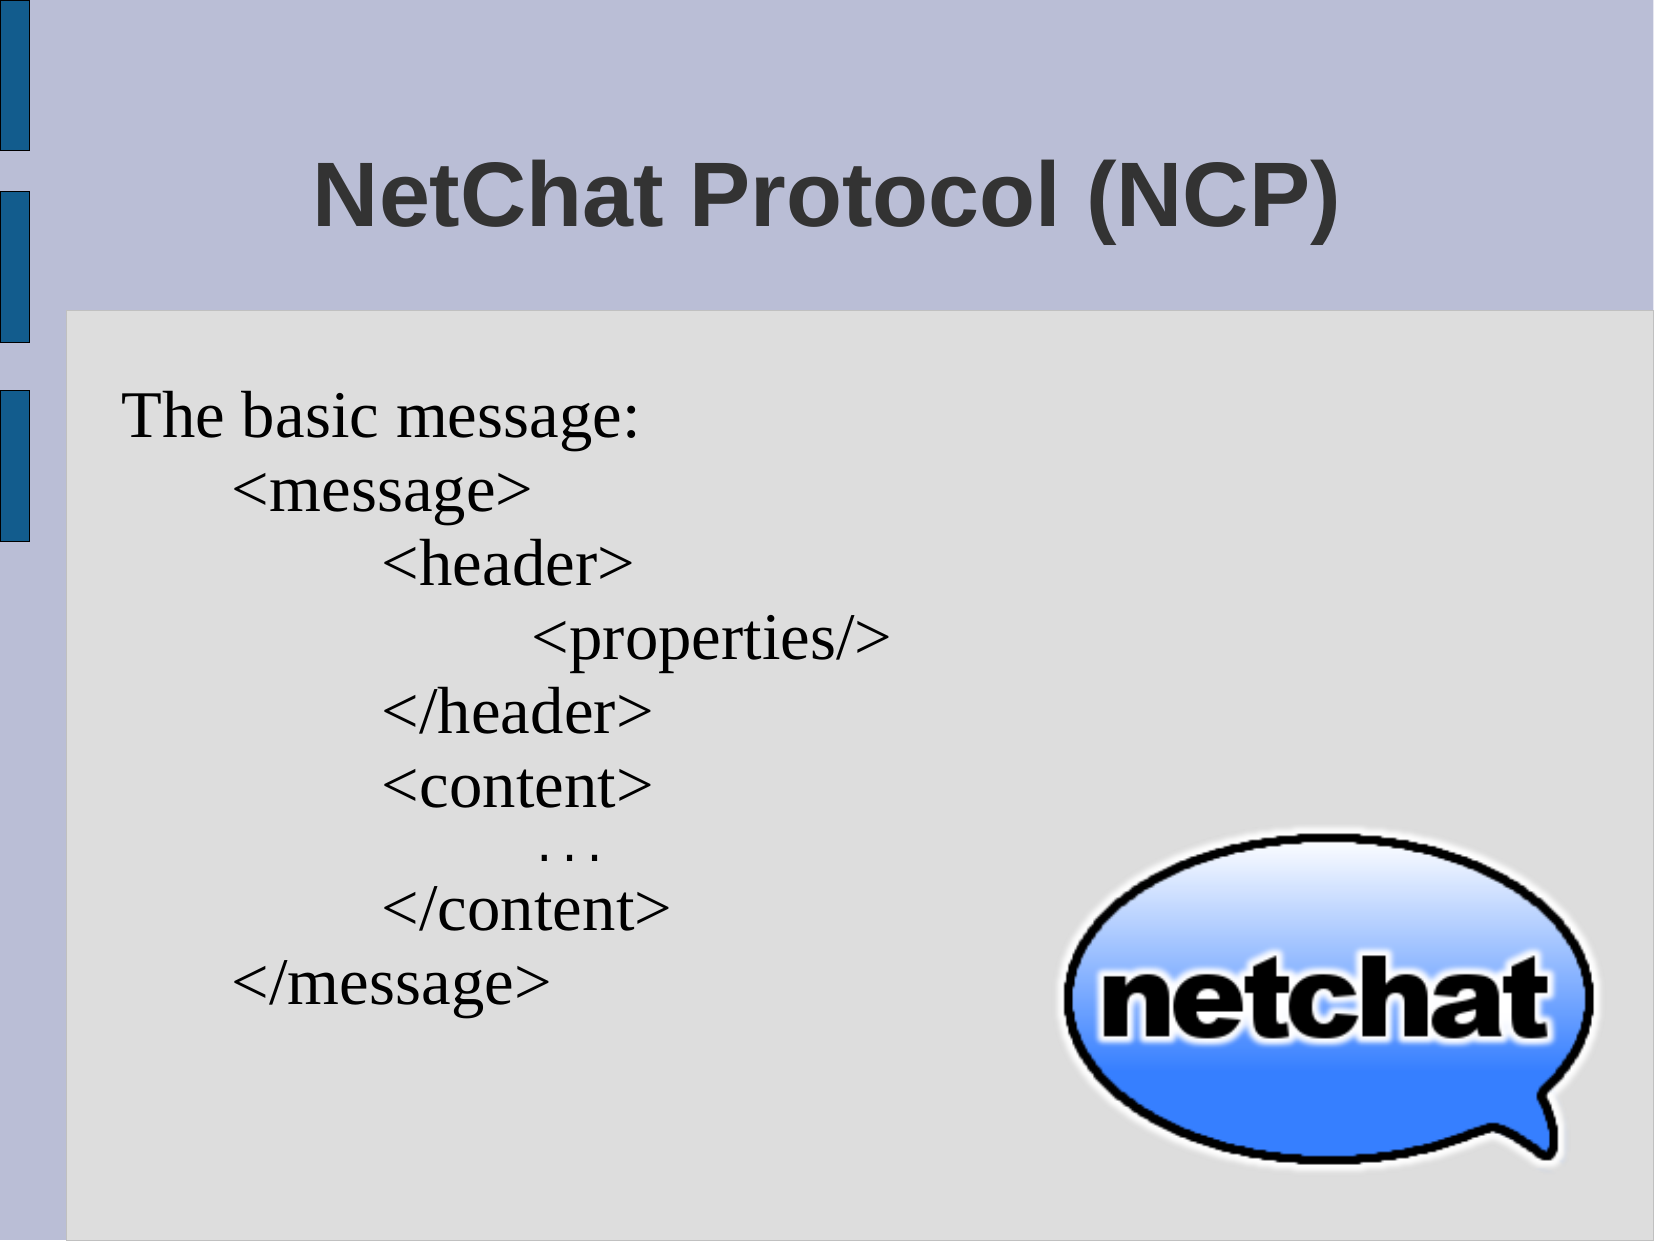

# NetChat Protocol (NCP)
The basic message:
	<message>
			<header>
					<properties/>
			</header>
			<content>
					...
			</content>
	</message>